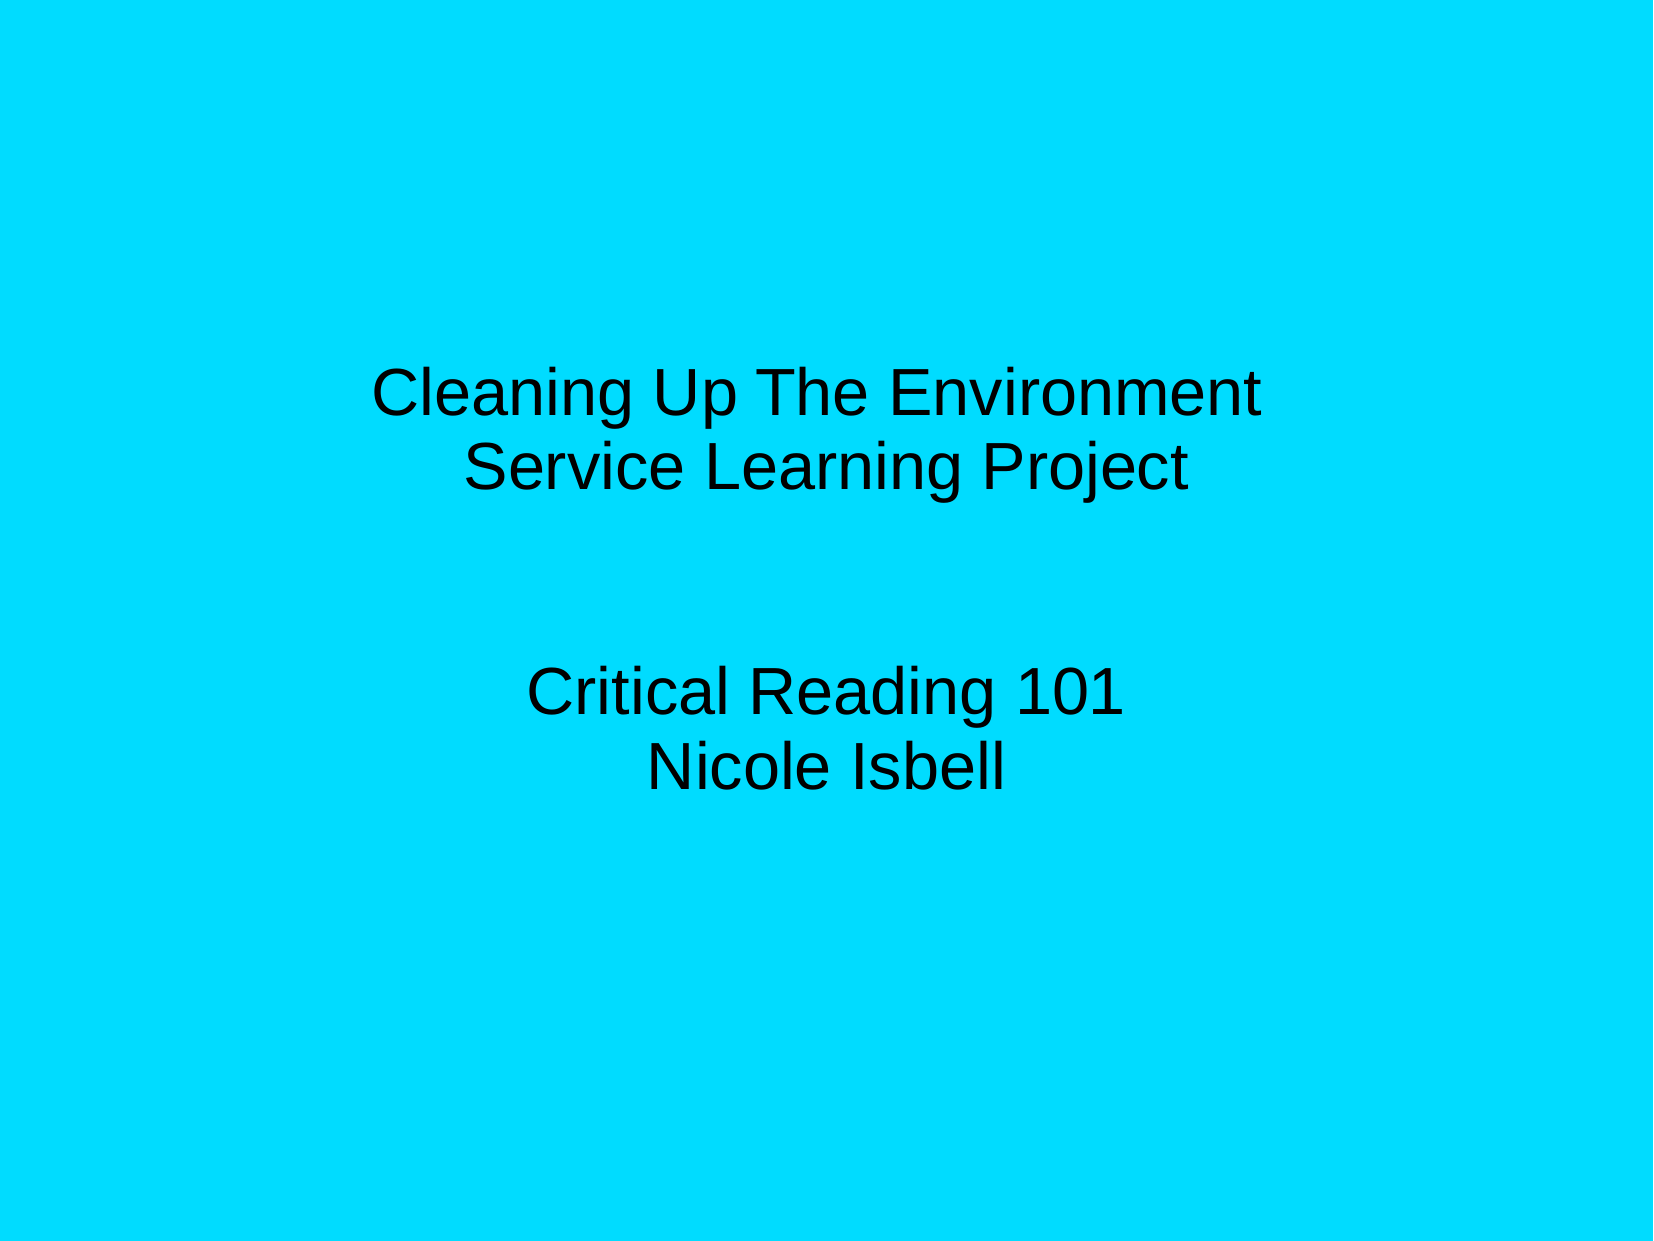

# Cleaning Up The Environment
Service Learning Project
Critical Reading 101
Nicole Isbell